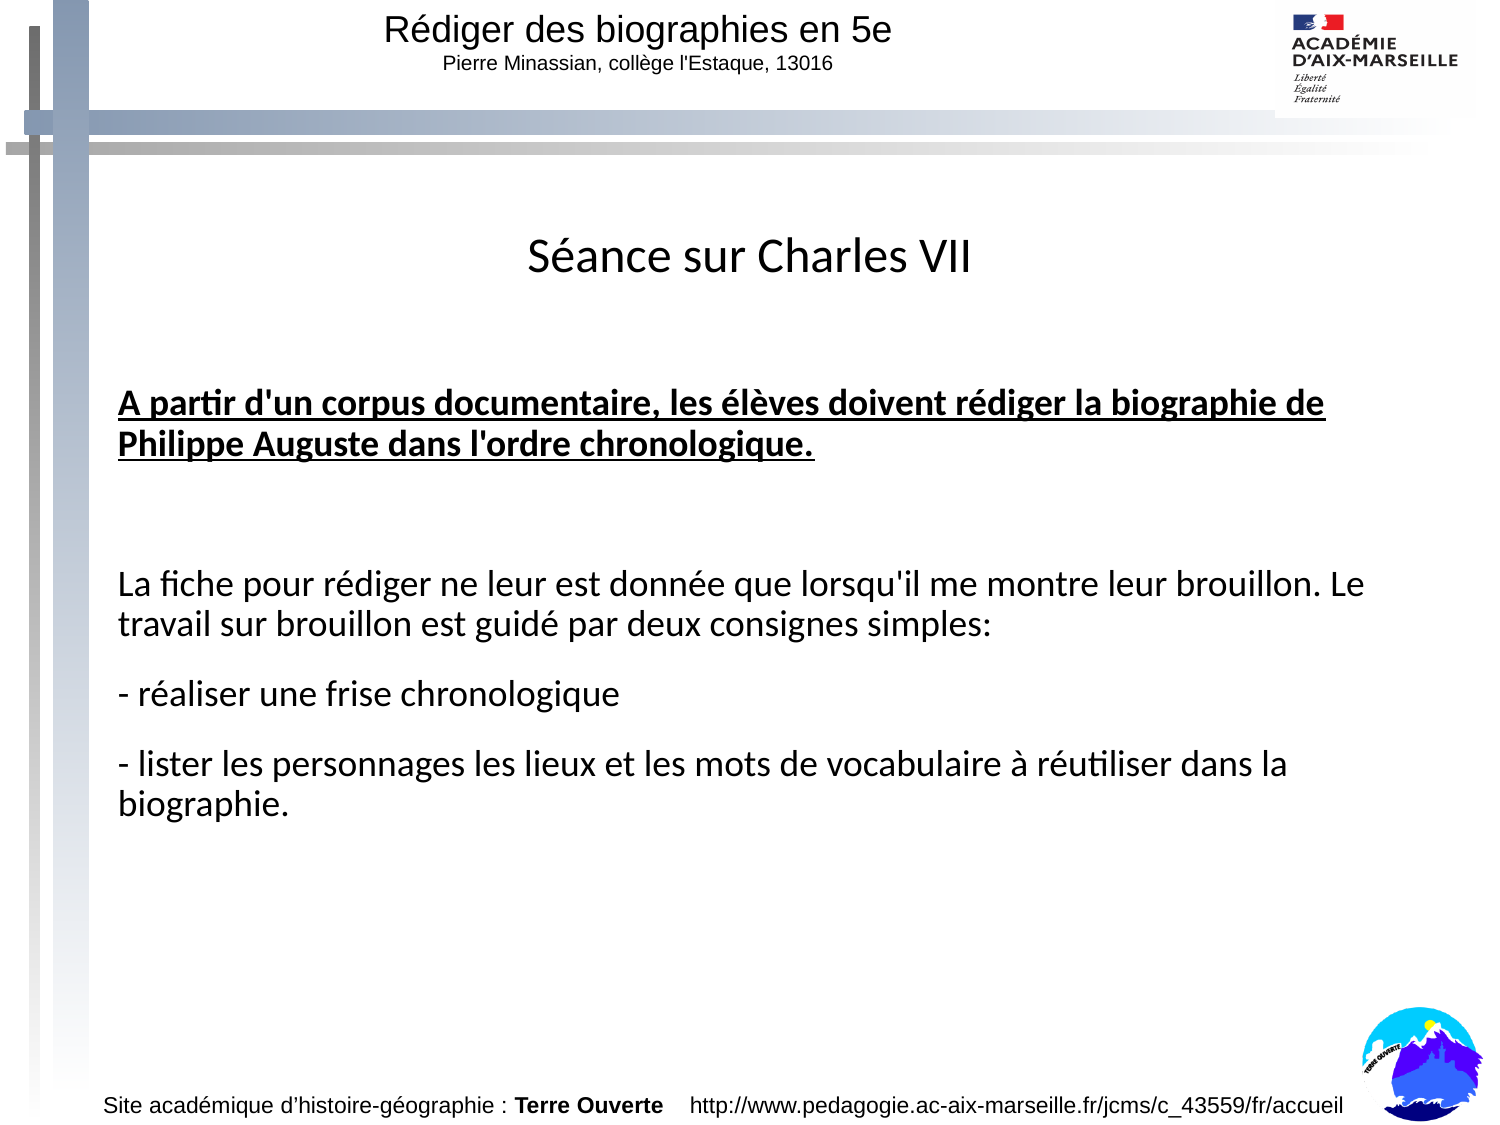

Rédiger des biographies en 5e
Pierre Minassian, collège l'Estaque, 13016
# Séance sur Charles VII
A partir d'un corpus documentaire, les élèves doivent rédiger la biographie de Philippe Auguste dans l'ordre chronologique.
La fiche pour rédiger ne leur est donnée que lorsqu'il me montre leur brouillon. Le travail sur brouillon est guidé par deux consignes simples:
- réaliser une frise chronologique
- lister les personnages les lieux et les mots de vocabulaire à réutiliser dans la biographie.
Site académique d’histoire-géographie : Terre Ouverte http://www.pedagogie.ac-aix-marseille.fr/jcms/c_43559/fr/accueil